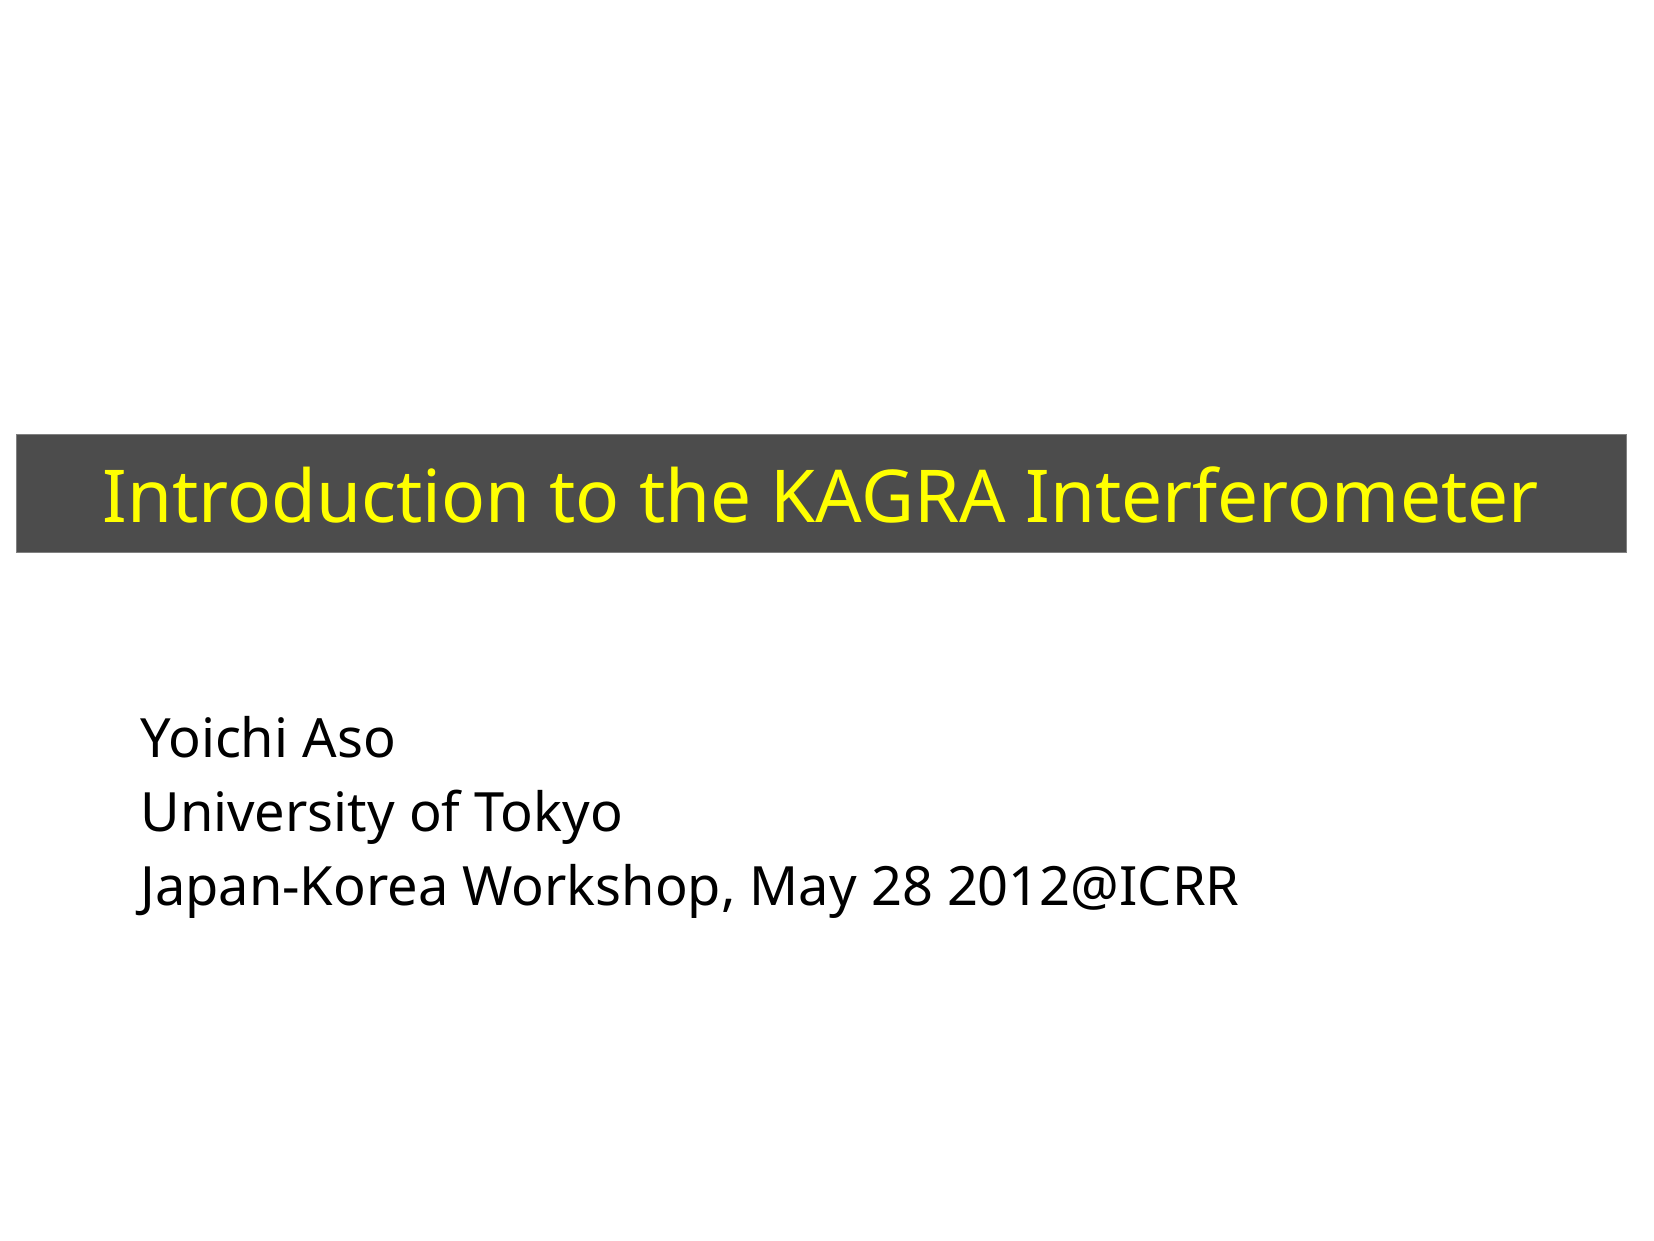

Introduction to the KAGRA Interferometer
Yoichi Aso
University of Tokyo
Japan-Korea Workshop, May 28 2012@ICRR